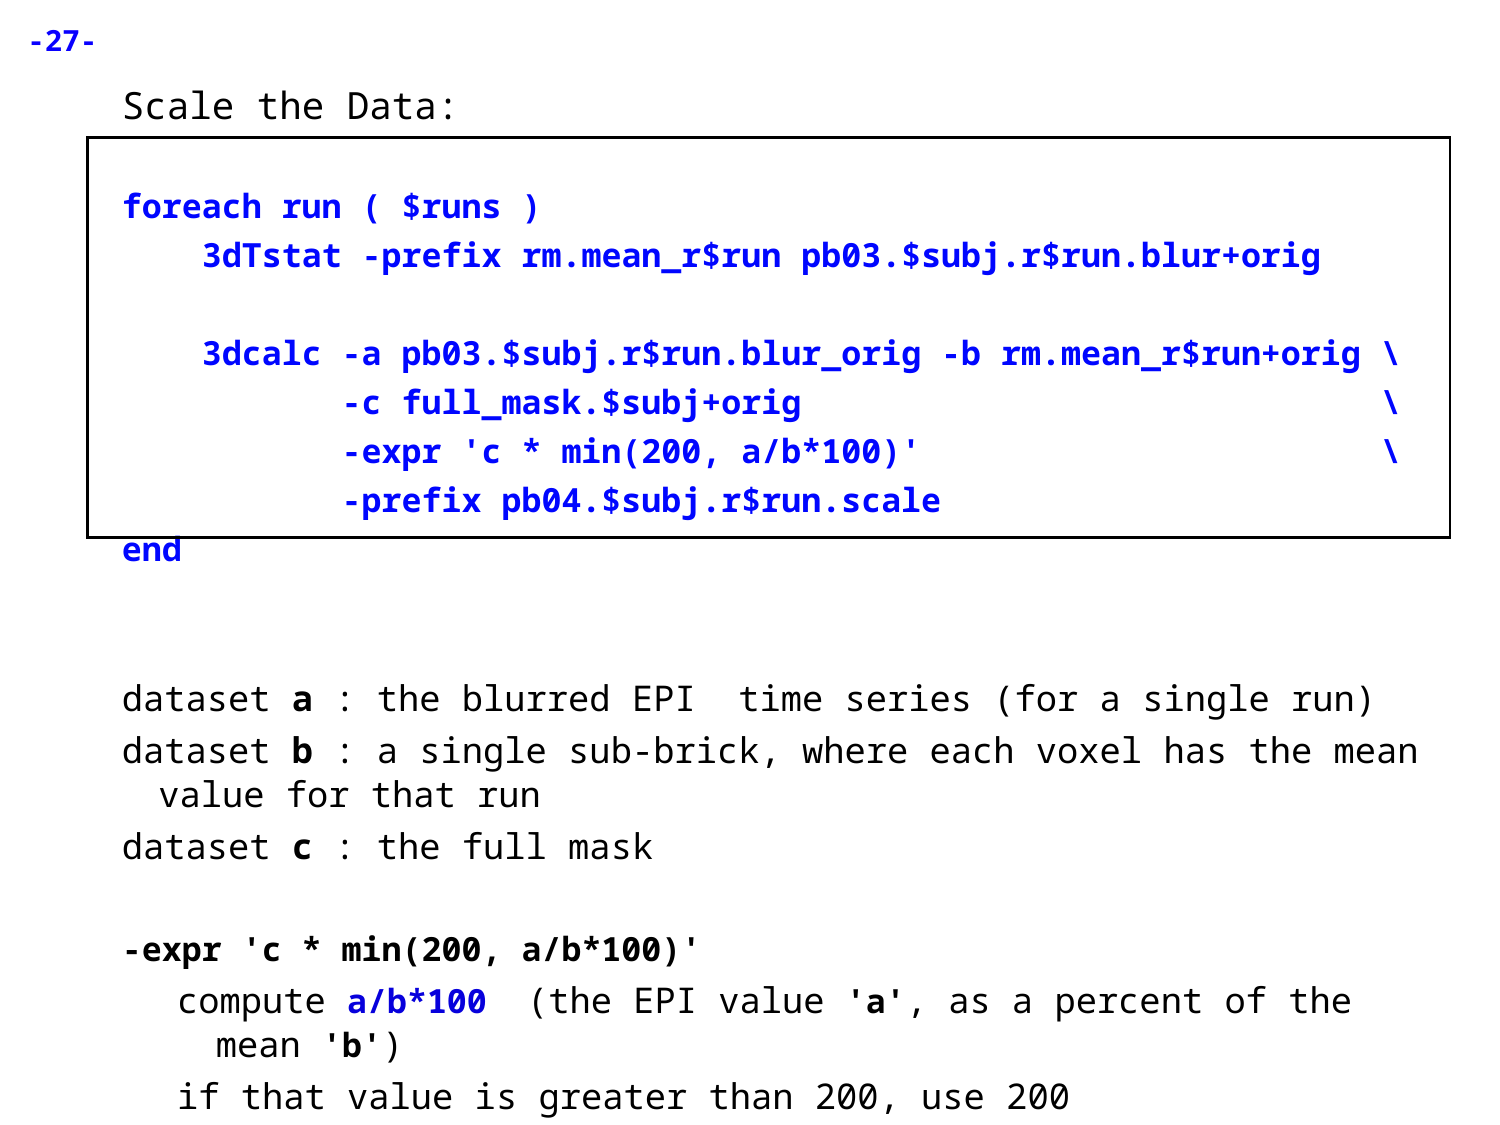

# Scale the Data:
foreach run ( $runs )
 3dTstat -prefix rm.mean_r$run pb03.$subj.r$run.blur+orig
 3dcalc -a pb03.$subj.r$run.blur_orig -b rm.mean_r$run+orig \
 -c full_mask.$subj+orig \
 -expr 'c * min(200, a/b*100)' \
 -prefix pb04.$subj.r$run.scale
end
dataset a : the blurred EPI time series (for a single run)
dataset b : a single sub-brick, where each voxel has the mean value for that run
dataset c : the full mask
-expr 'c * min(200, a/b*100)'
compute a/b*100 (the EPI value 'a', as a percent of the mean 'b')
if that value is greater than 200, use 200
multiply by the mask value, which is 1 inside the mask, and 0 outside